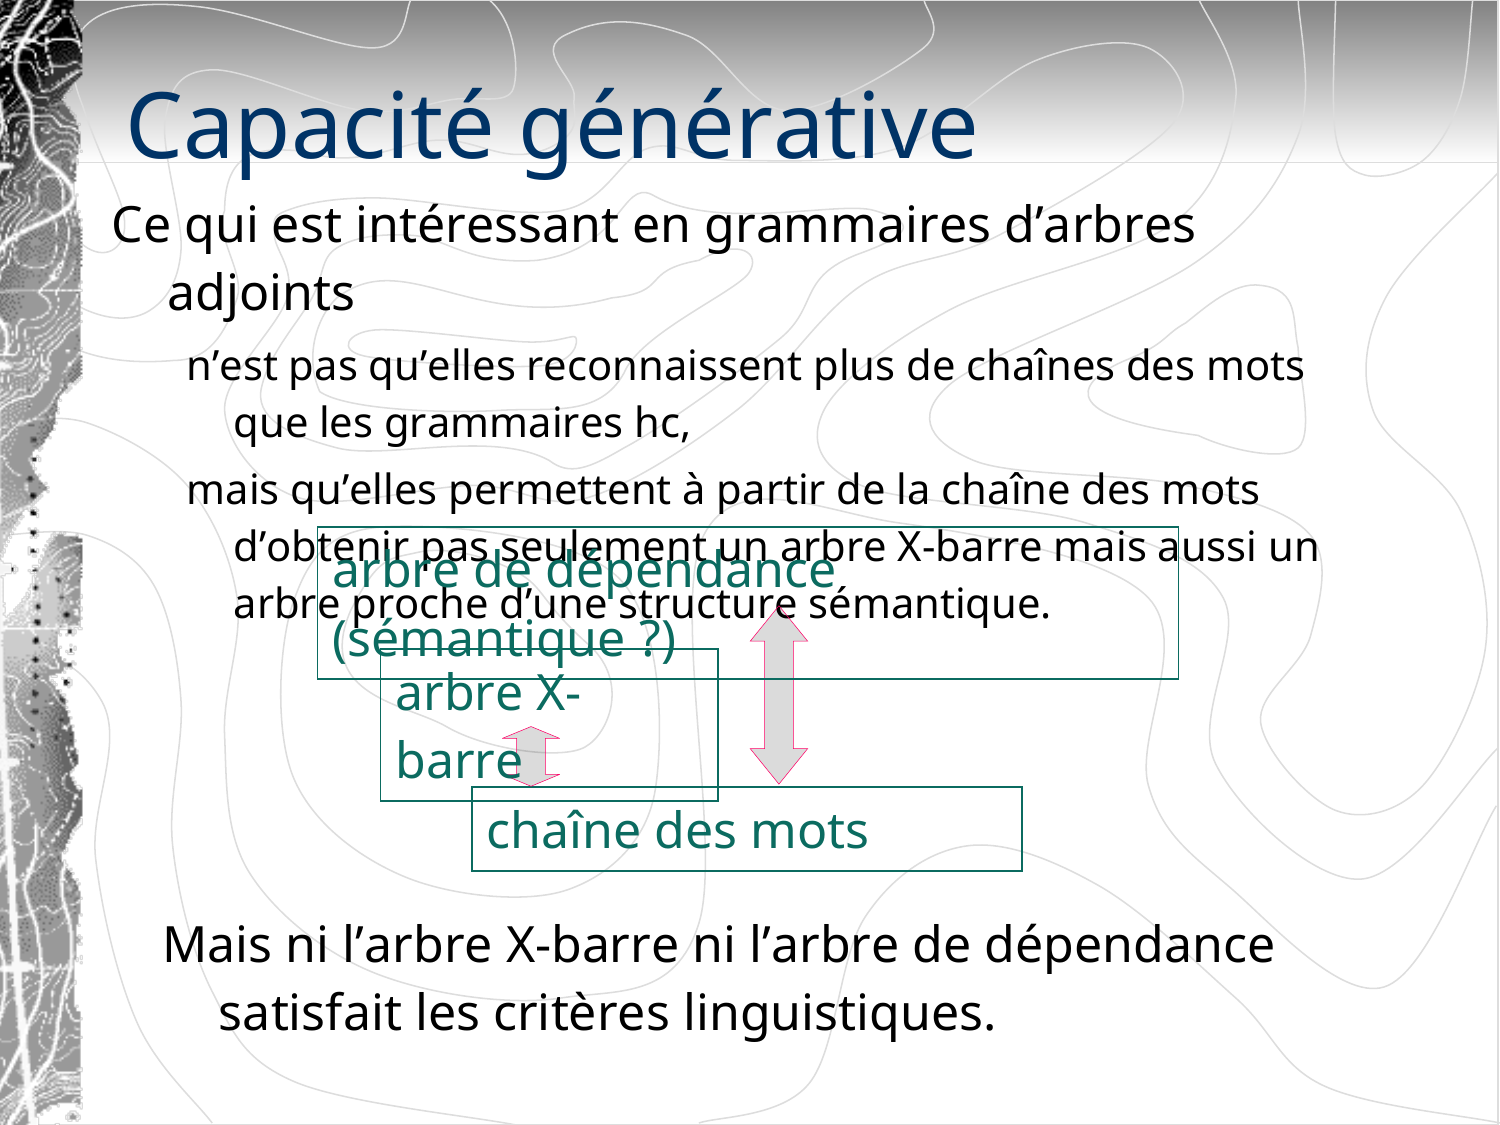

Capacité générative
# Ce qui est intéressant en grammaires d’arbres adjoints
n’est pas qu’elles reconnaissent plus de chaînes des mots que les grammaires hc,
mais qu’elles permettent à partir de la chaîne des mots d’obtenir pas seulement un arbre X-barre mais aussi un arbre proche d’une structure sémantique.
arbre de dépendance (sémantique ?)
arbre X-barre
chaîne des mots
Mais ni l’arbre X-barre ni l’arbre de dépendance satisfait les critères linguistiques.